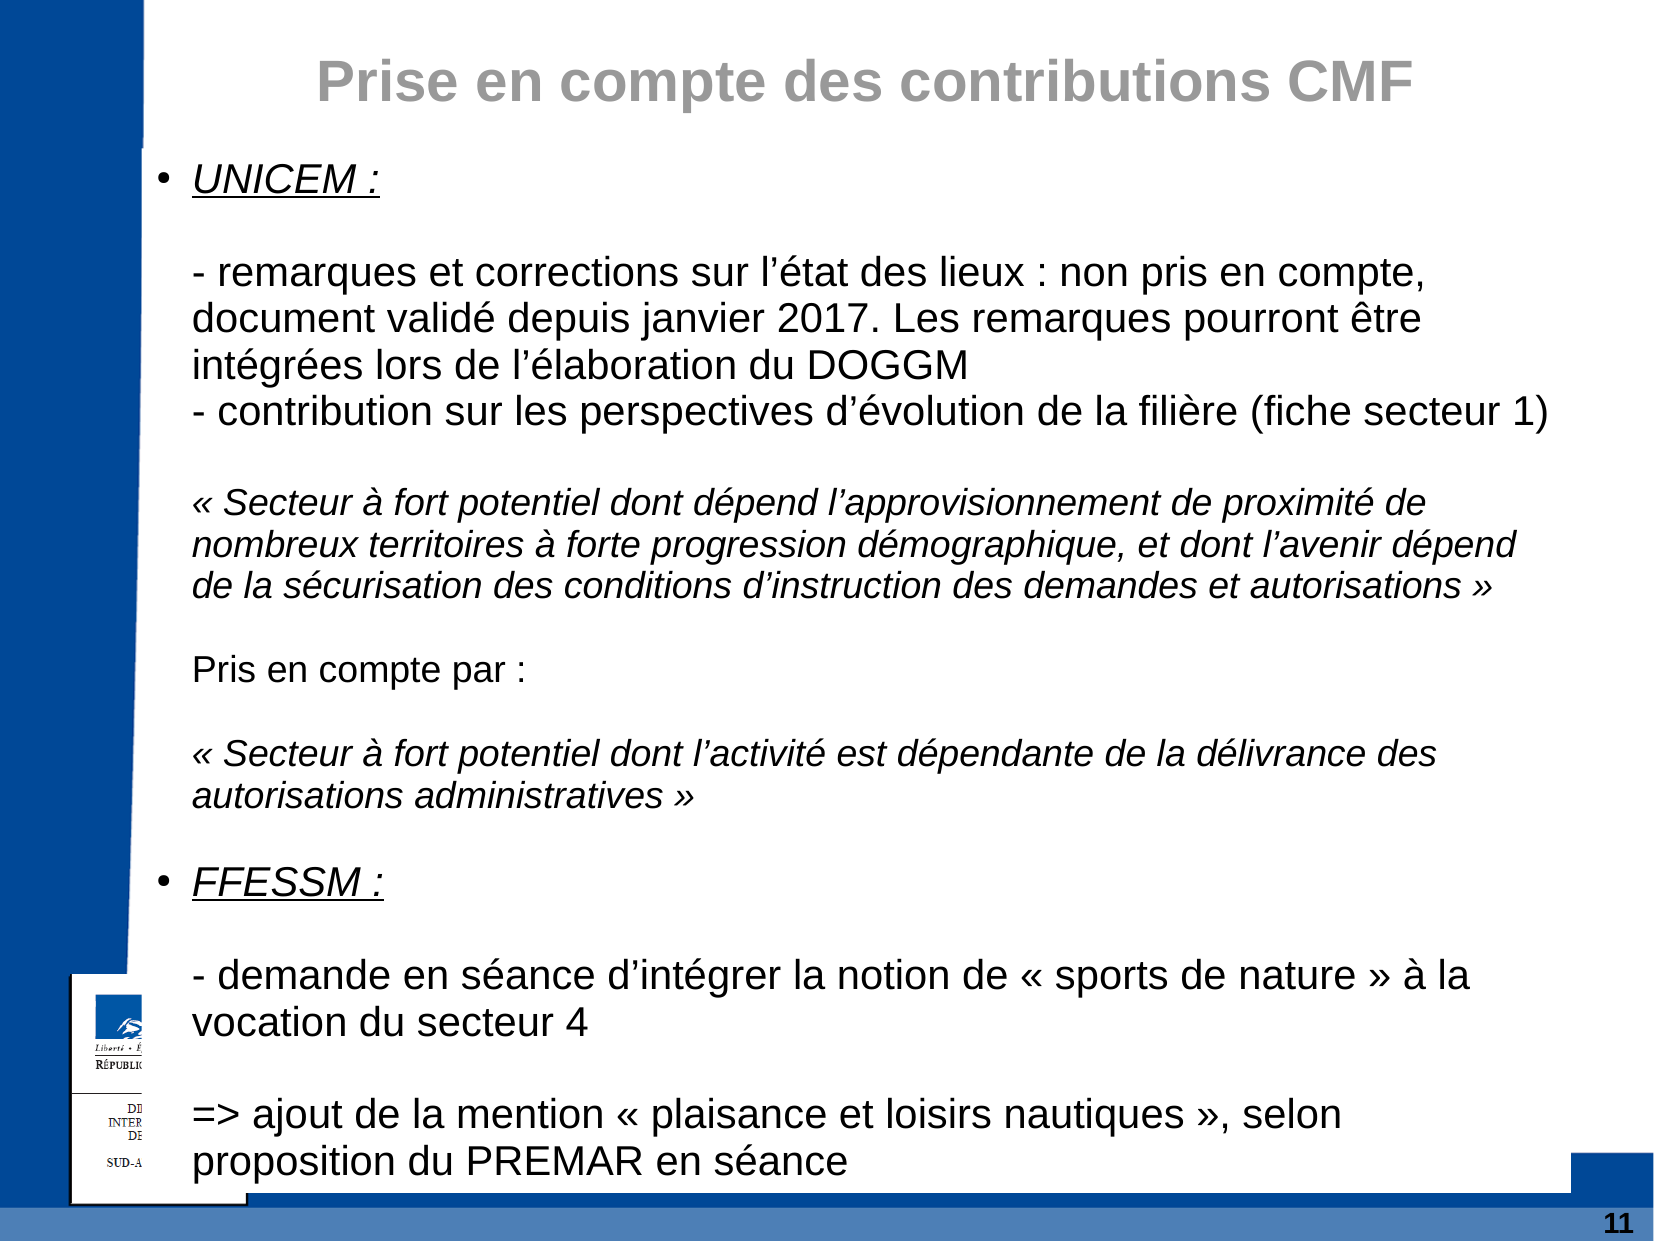

Prise en compte des contributions CMF
UNICEM :
- remarques et corrections sur l’état des lieux : non pris en compte, document validé depuis janvier 2017. Les remarques pourront être intégrées lors de l’élaboration du DOGGM
- contribution sur les perspectives d’évolution de la filière (fiche secteur 1)
« Secteur à fort potentiel dont dépend l’approvisionnement de proximité de nombreux territoires à forte progression démographique, et dont l’avenir dépend de la sécurisation des conditions d’instruction des demandes et autorisations »
Pris en compte par :
« Secteur à fort potentiel dont l’activité est dépendante de la délivrance des autorisations administratives »
FFESSM :
- demande en séance d’intégrer la notion de « sports de nature » à la vocation du secteur 4
=> ajout de la mention « plaisance et loisirs nautiques », selon proposition du PREMAR en séance